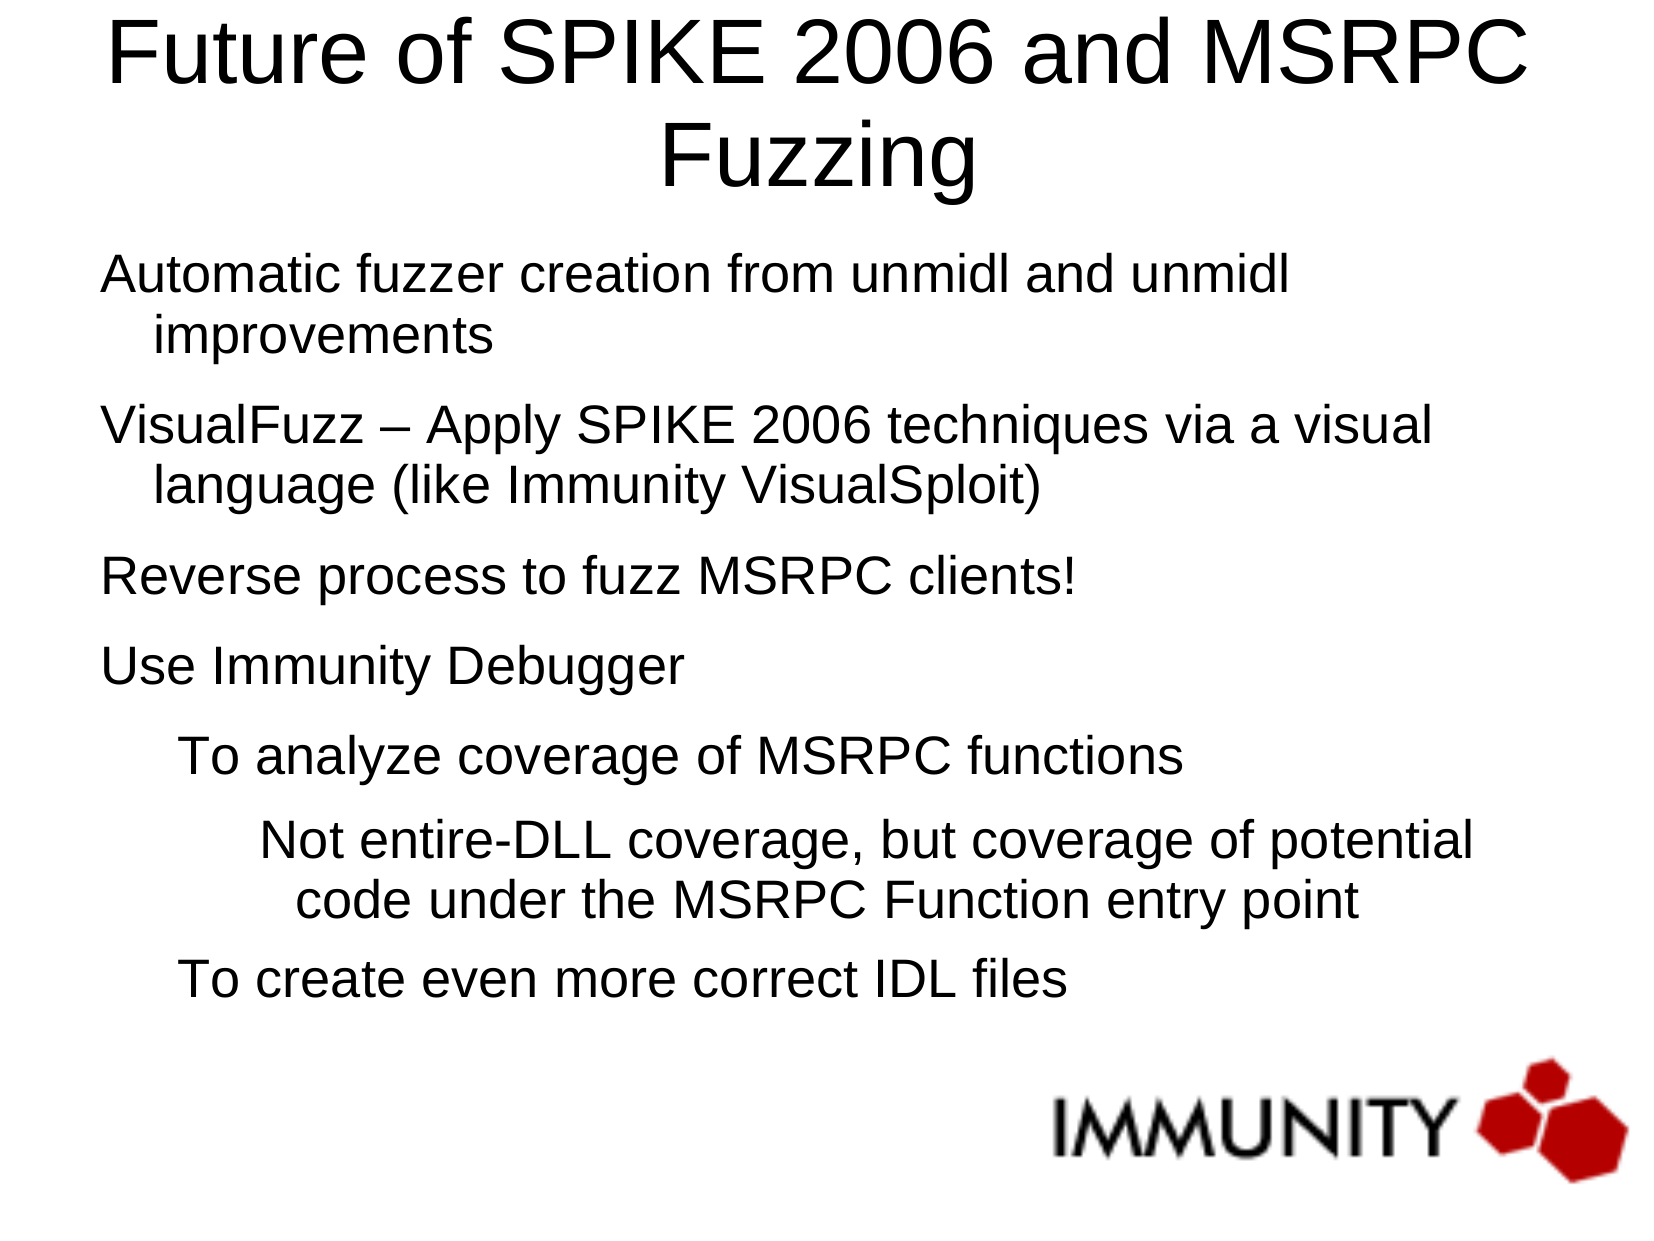

# Future of SPIKE 2006 and MSRPC Fuzzing
Automatic fuzzer creation from unmidl and unmidl improvements
VisualFuzz – Apply SPIKE 2006 techniques via a visual language (like Immunity VisualSploit)
Reverse process to fuzz MSRPC clients!
Use Immunity Debugger
To analyze coverage of MSRPC functions
Not entire-DLL coverage, but coverage of potential code under the MSRPC Function entry point
To create even more correct IDL files